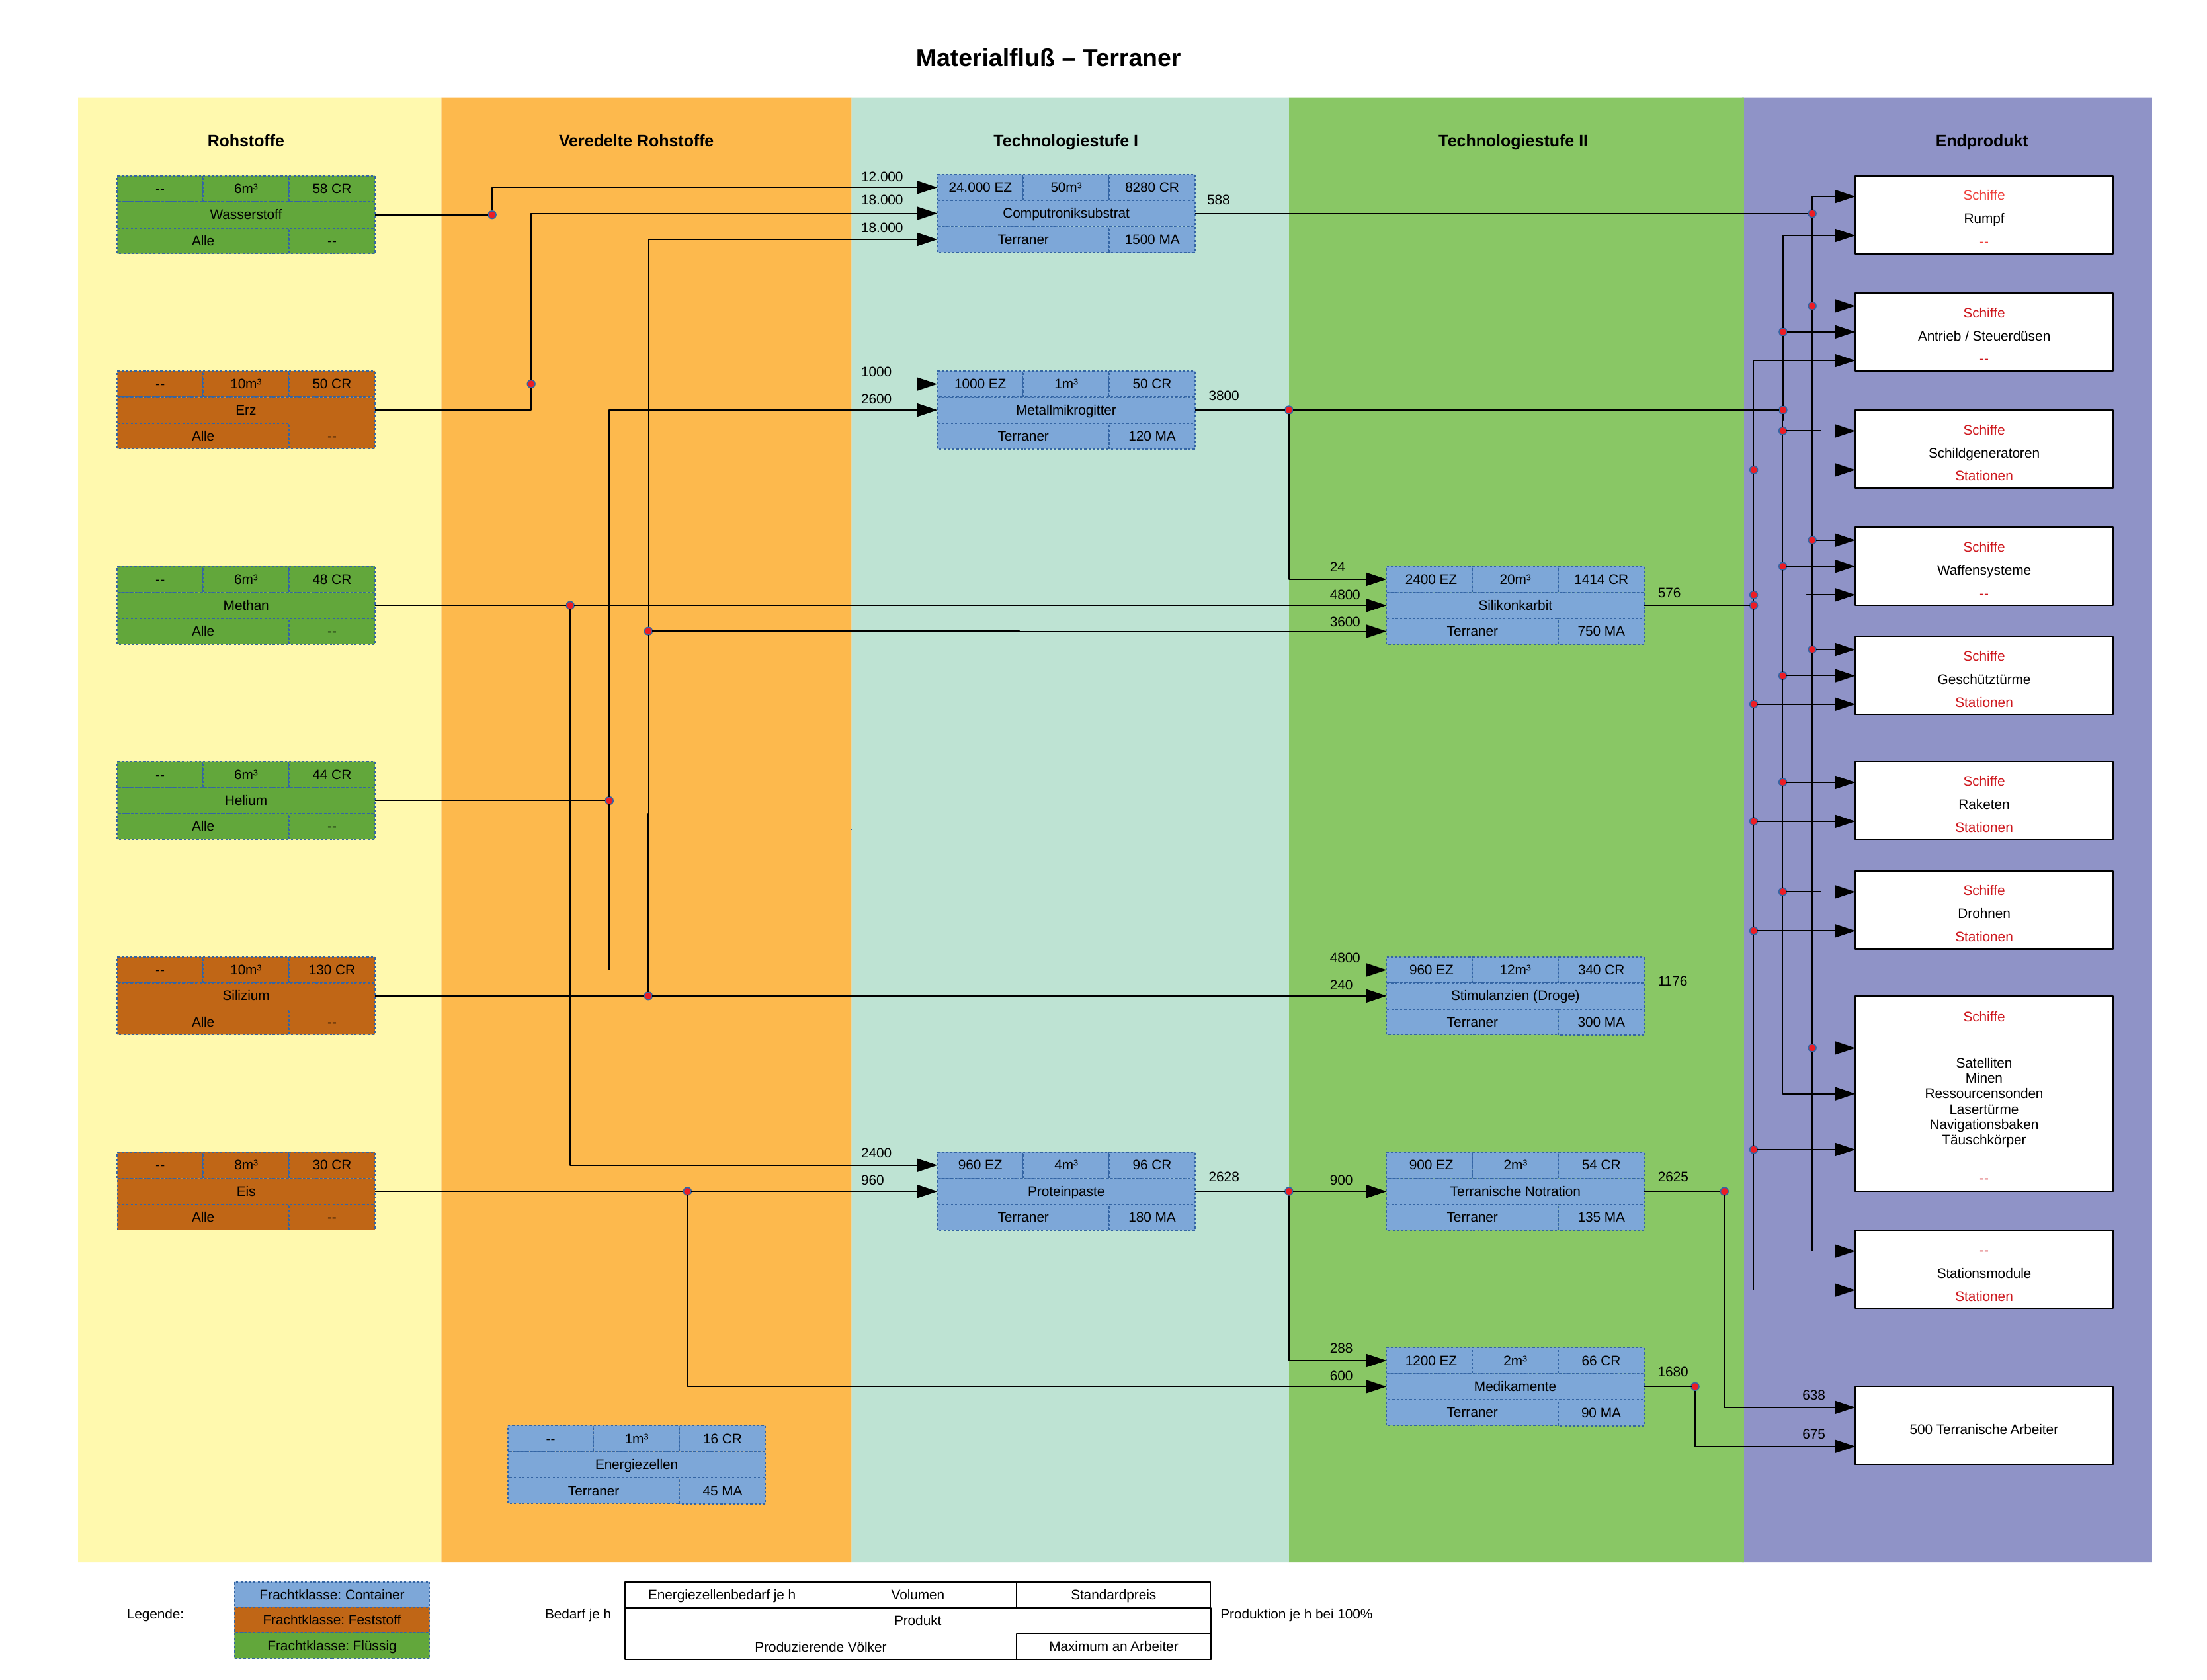

Materialfluß – Terraner
Rohstoffe
Veredelte Rohstoffe
Technologiestufe I
Technologiestufe II
Endprodukt
12.000
24.000 EZ
50m³
8280 CR
--
6m³
58 CR
Schiffe
Rumpf
--
18.000
588
Computroniksubstrat
Wasserstoff
18.000
Terraner
1500 MA
Alle
--
Schiffe
Antrieb / Steuerdüsen
--
1000
--
10m³
50 CR
1000 EZ
1m³
50 CR
3800
2600
Erz
Metallmikrogitter
Schiffe
Schildgeneratoren
Stationen
--
Alle
Terraner
120 MA
Schiffe
Waffensysteme
--
24
--
6m³
48 CR
 2400 EZ
20m³
1414 CR
576
4800
Silikonkarbit
Methan
3600
Terraner
Alle
--
750 MA
Schiffe
Geschütztürme
Stationen
--
6m³
44 CR
Schiffe
Raketen
Stationen
Helium
Alle
--
Schiffe
Drohnen
Stationen
4800
--
10m³
130 CR
 960 EZ
12m³
340 CR
1176
240
Silizium
Stimulanzien (Droge)
Schiffe
Satelliten
Minen
Ressourcensonden
Lasertürme
Navigationsbaken
Täuschkörper
--
Alle
--
Terraner
300 MA
2400
--
8m³
30 CR
960 EZ
4m³
96 CR
 900 EZ
2m³
54 CR
2628
2625
960
900
Eis
Proteinpaste
Terranische Notration
Alle
--
Terraner
135 MA
180 MA
Terraner
--
Stationsmodule
Stationen
288
 1200 EZ
2m³
66 CR
1680
600
Medikamente
638
500 Terranische Arbeiter
Terraner
90 MA
675
--
1m³
16 CR
Energiezellen
Terraner
45 MA
Frachtklasse: Container
Energiezellenbedarf je h
Volumen
Standardpreis
Legende:
Bedarf je h
Produktion je h bei 100%
Frachtklasse: Feststoff
Produkt
Frachtklasse: Flüssig
Maximum an Arbeiter
Produzierende Völker